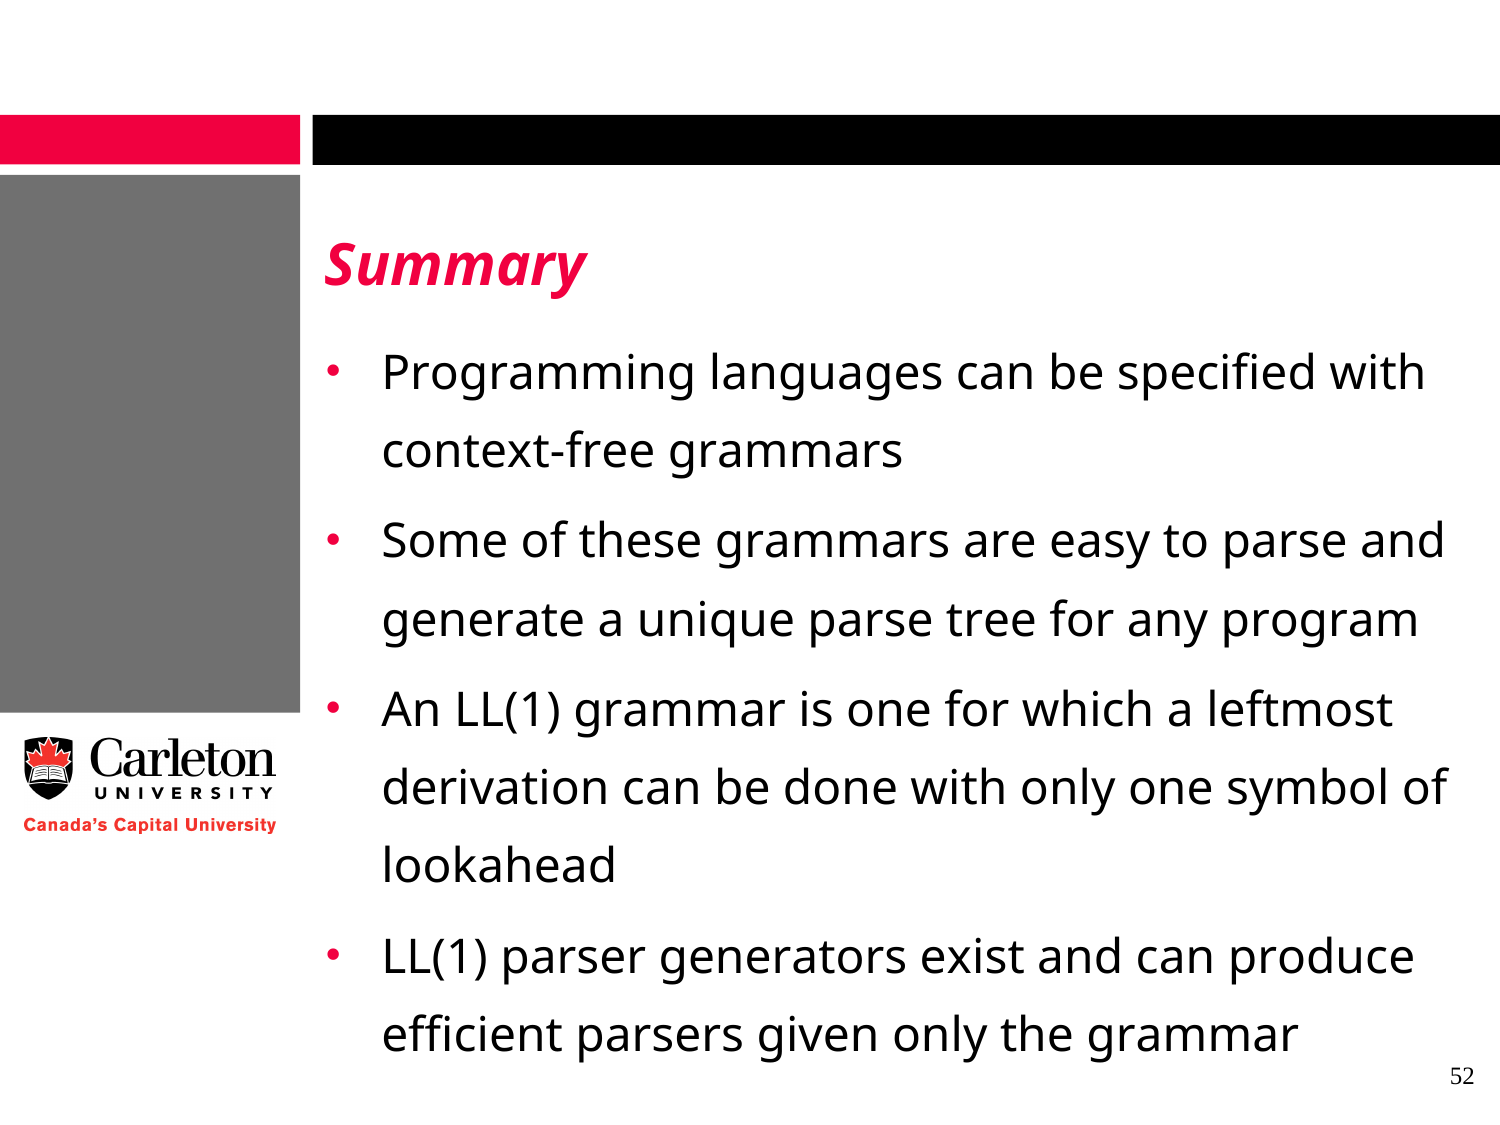

# Summary
Programming languages can be specified with context-free grammars
Some of these grammars are easy to parse and generate a unique parse tree for any program
An LL(1) grammar is one for which a leftmost derivation can be done with only one symbol of lookahead
LL(1) parser generators exist and can produce efficient parsers given only the grammar
52